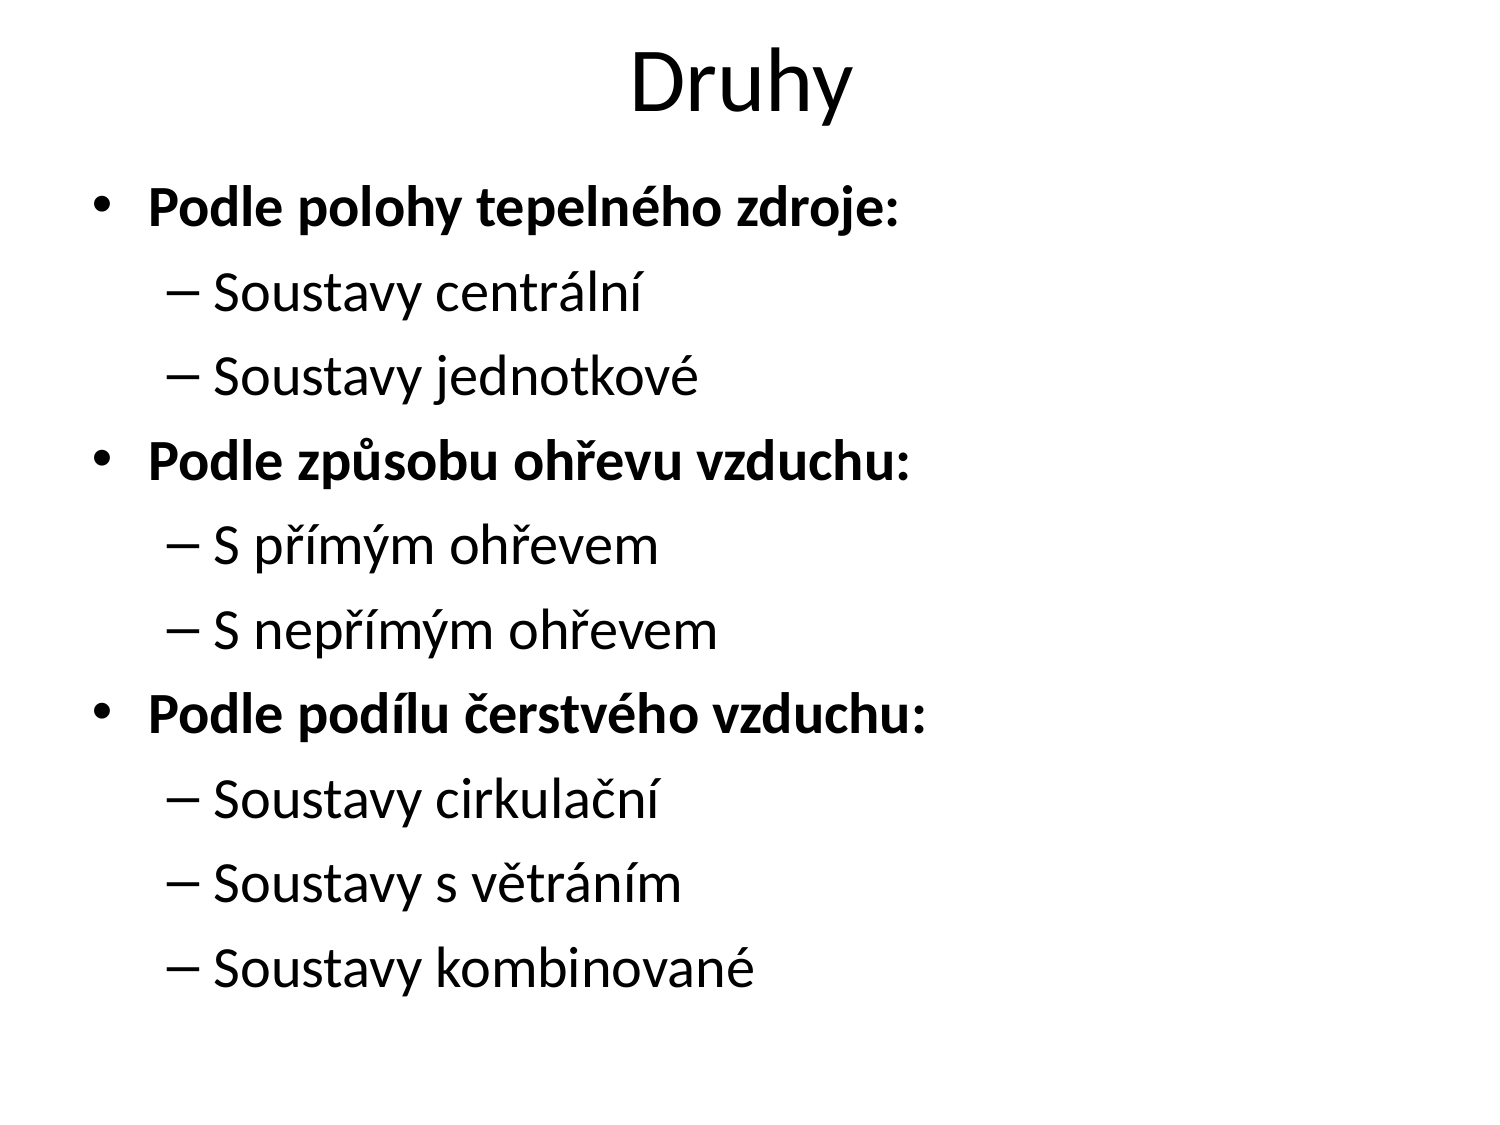

# Druhy
Podle polohy tepelného zdroje:
Soustavy centrální
Soustavy jednotkové
Podle způsobu ohřevu vzduchu:
S přímým ohřevem
S nepřímým ohřevem
Podle podílu čerstvého vzduchu:
Soustavy cirkulační
Soustavy s větráním
Soustavy kombinované